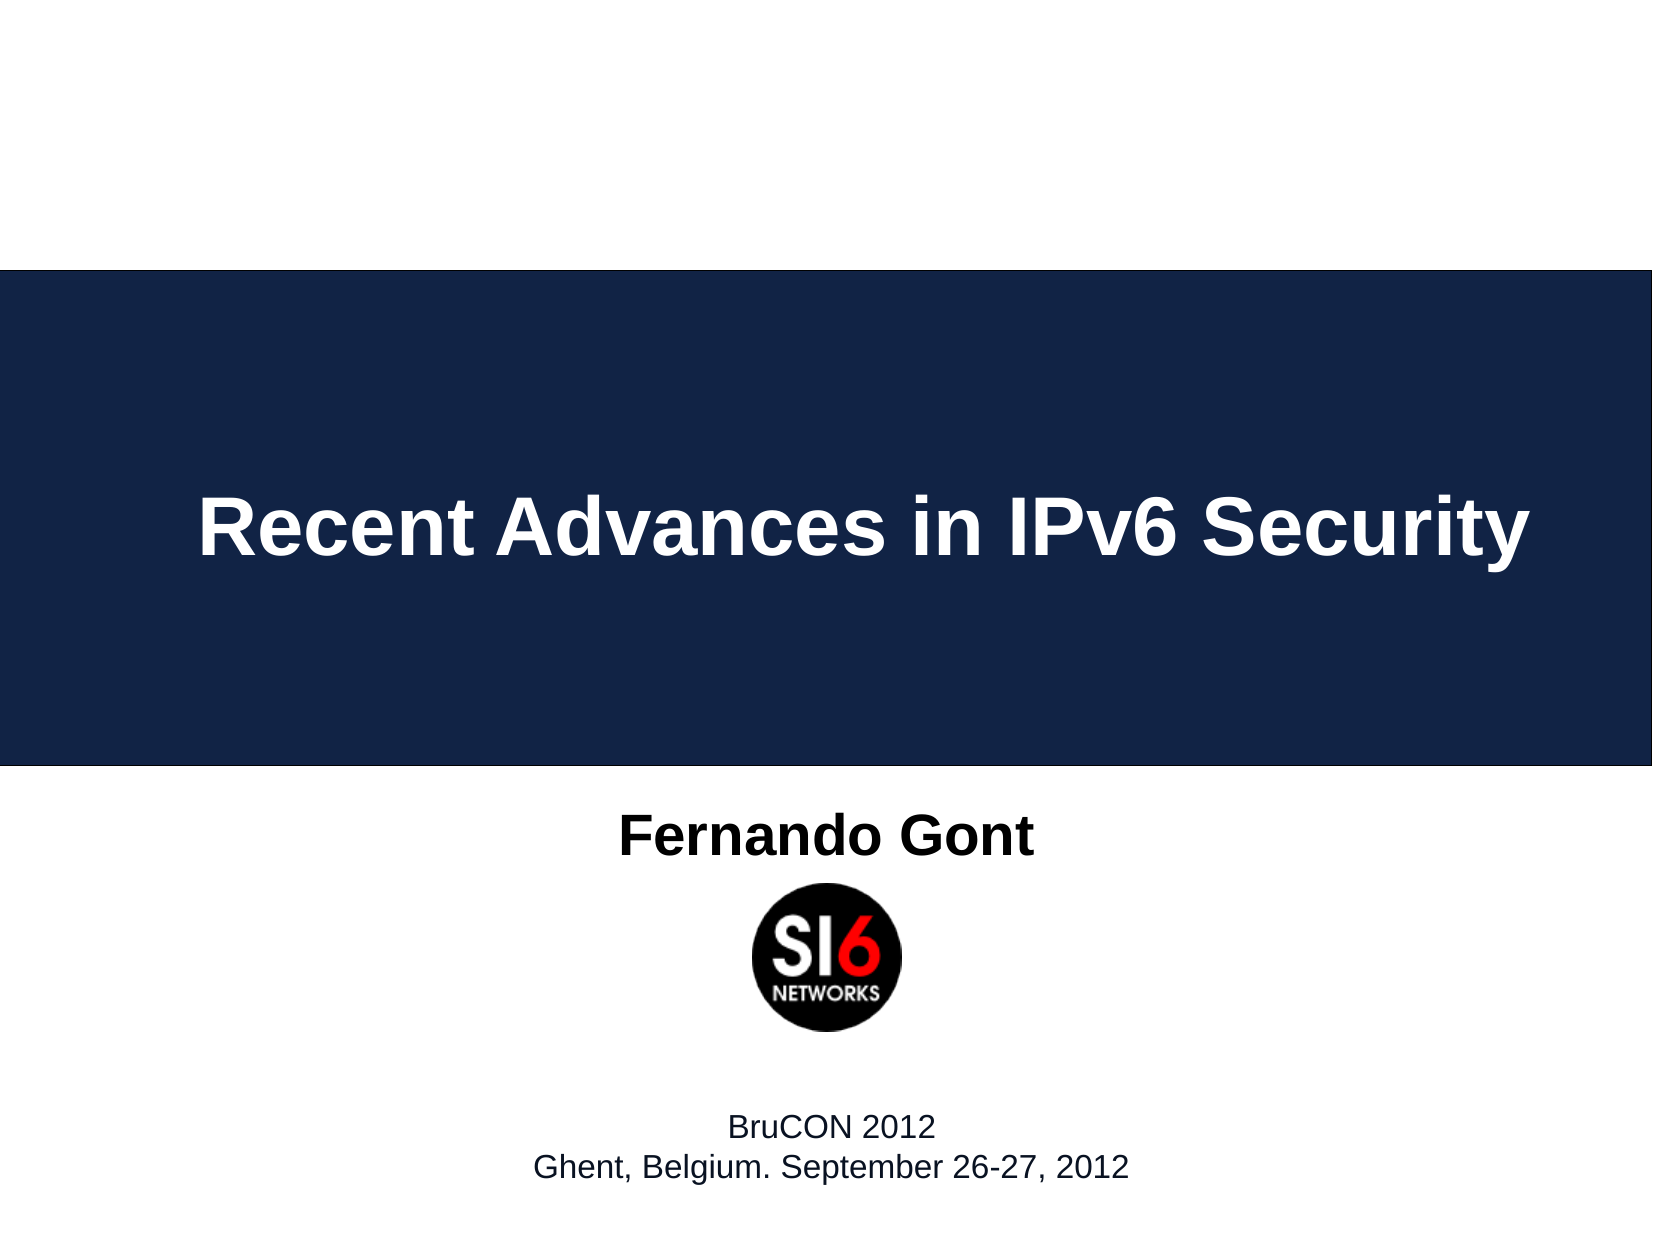

# Recent Advances in IPv6 Security
BruCON 2012
Ghent, Belgium. September 26-27, 2012